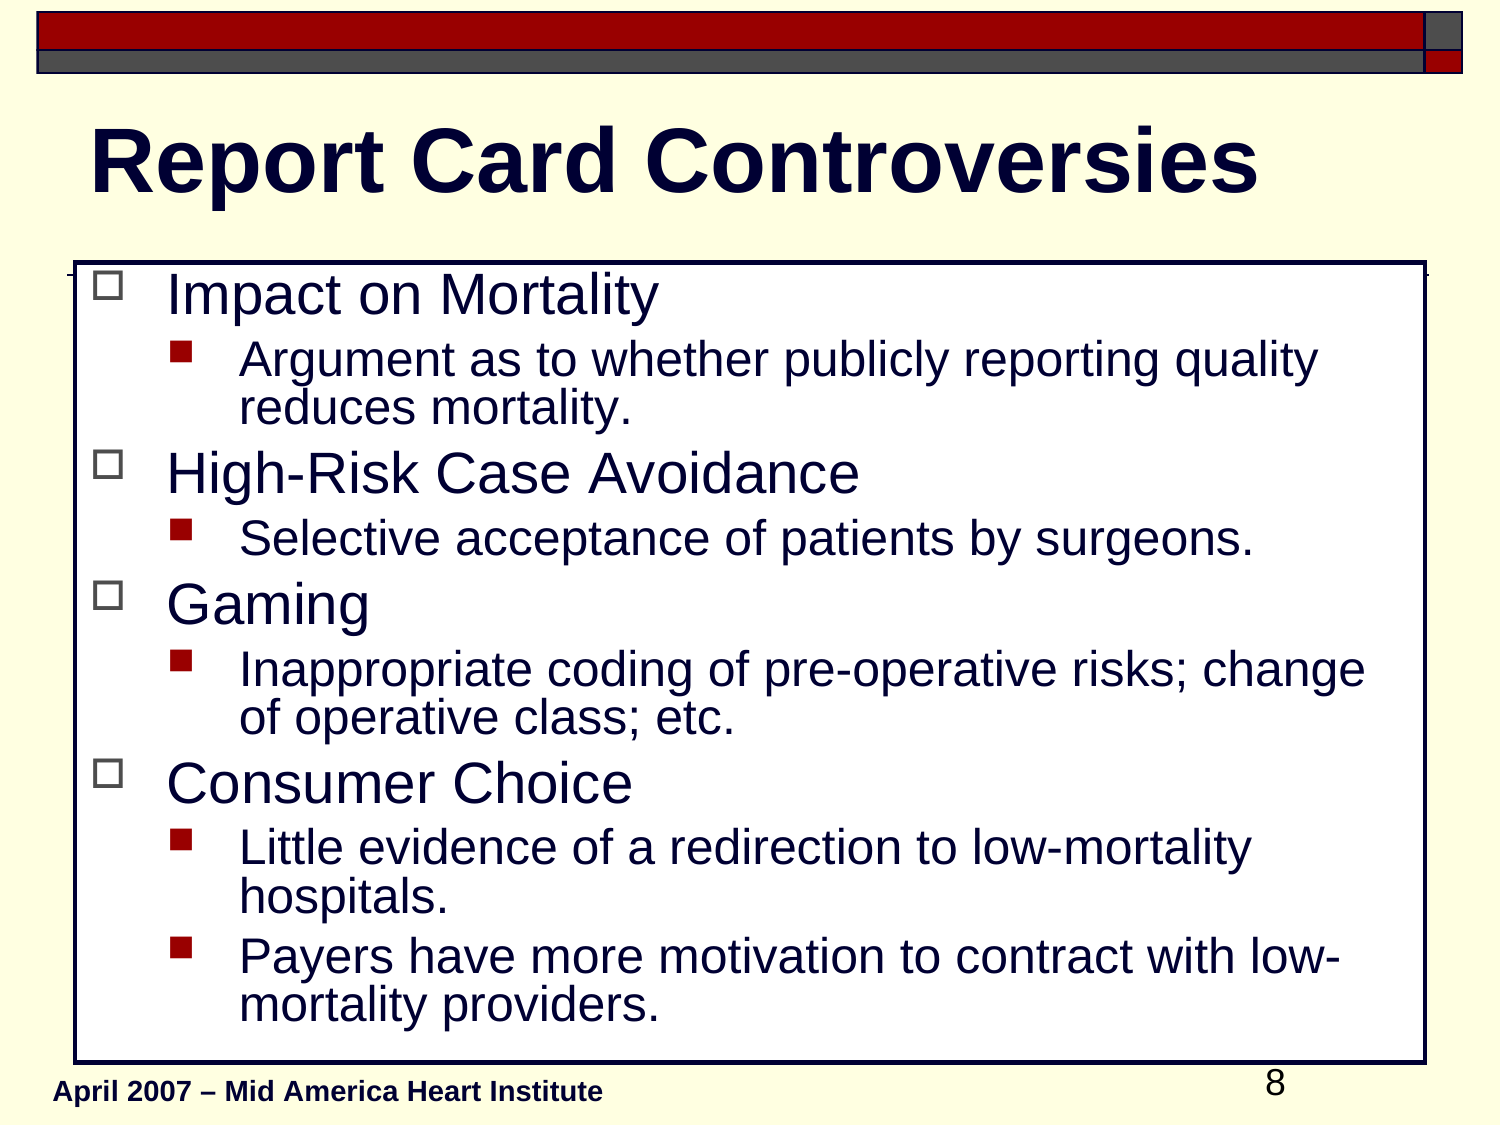

# Report Card Controversies
Impact on Mortality
Argument as to whether publicly reporting quality reduces mortality.
High-Risk Case Avoidance
Selective acceptance of patients by surgeons.
Gaming
Inappropriate coding of pre-operative risks; change of operative class; etc.
Consumer Choice
Little evidence of a redirection to low-mortality hospitals.
Payers have more motivation to contract with low-mortality providers.
8